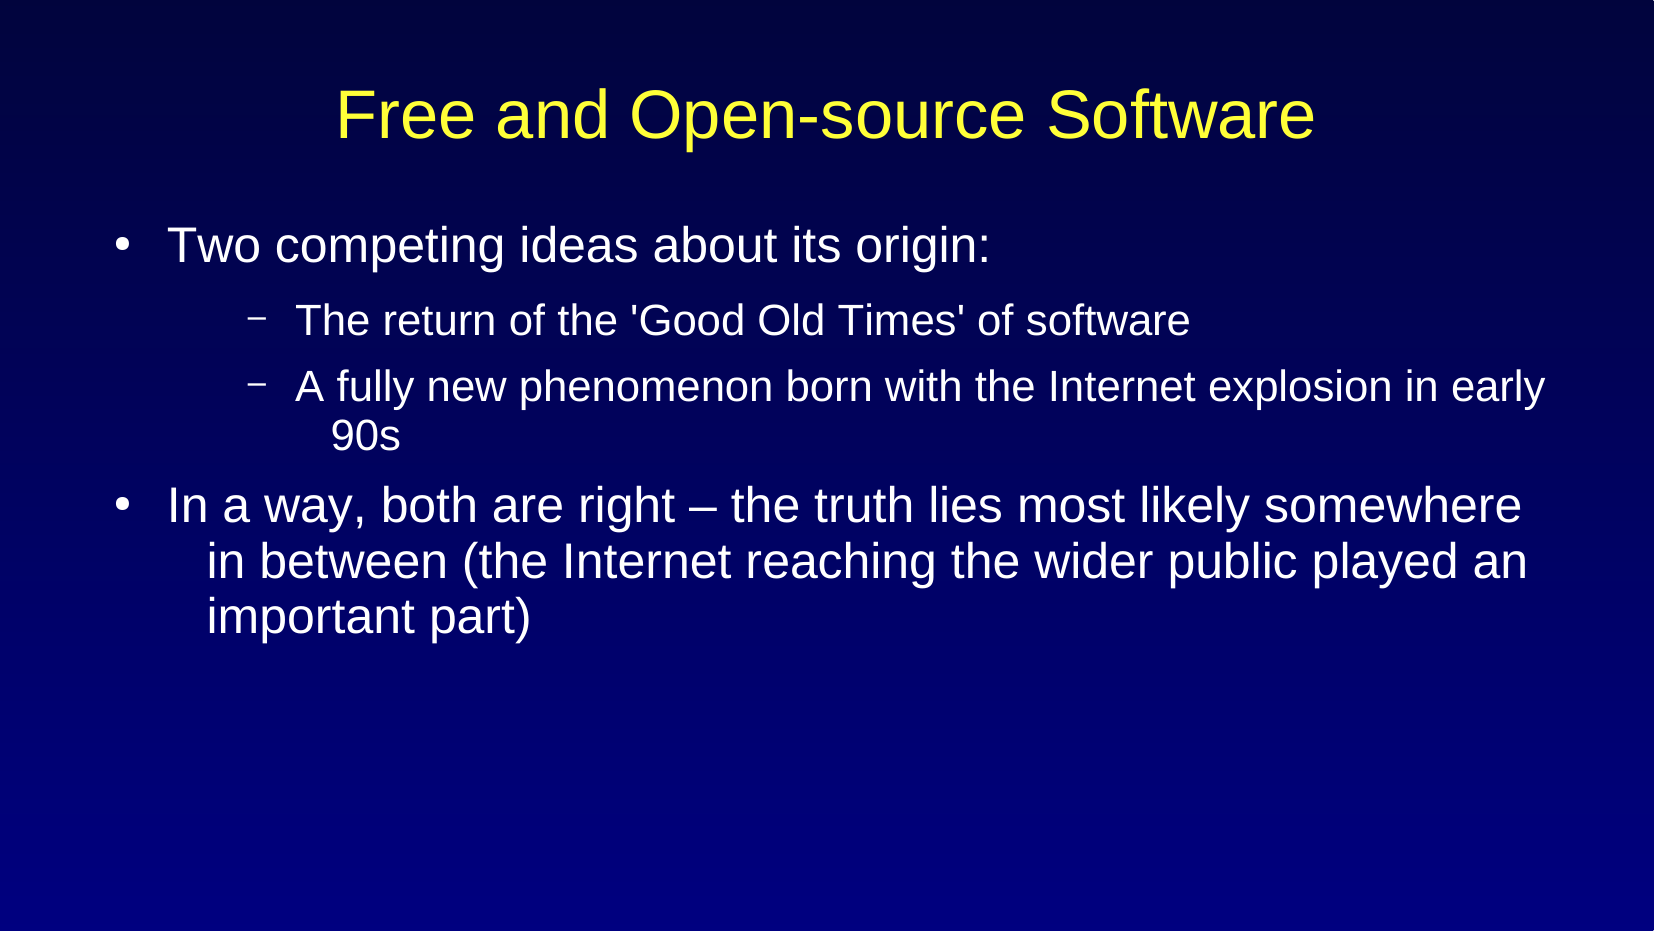

# Free and Open-source Software
Two competing ideas about its origin:
The return of the 'Good Old Times' of software
A fully new phenomenon born with the Internet explosion in early 90s
In a way, both are right – the truth lies most likely somewhere in between (the Internet reaching the wider public played an important part)